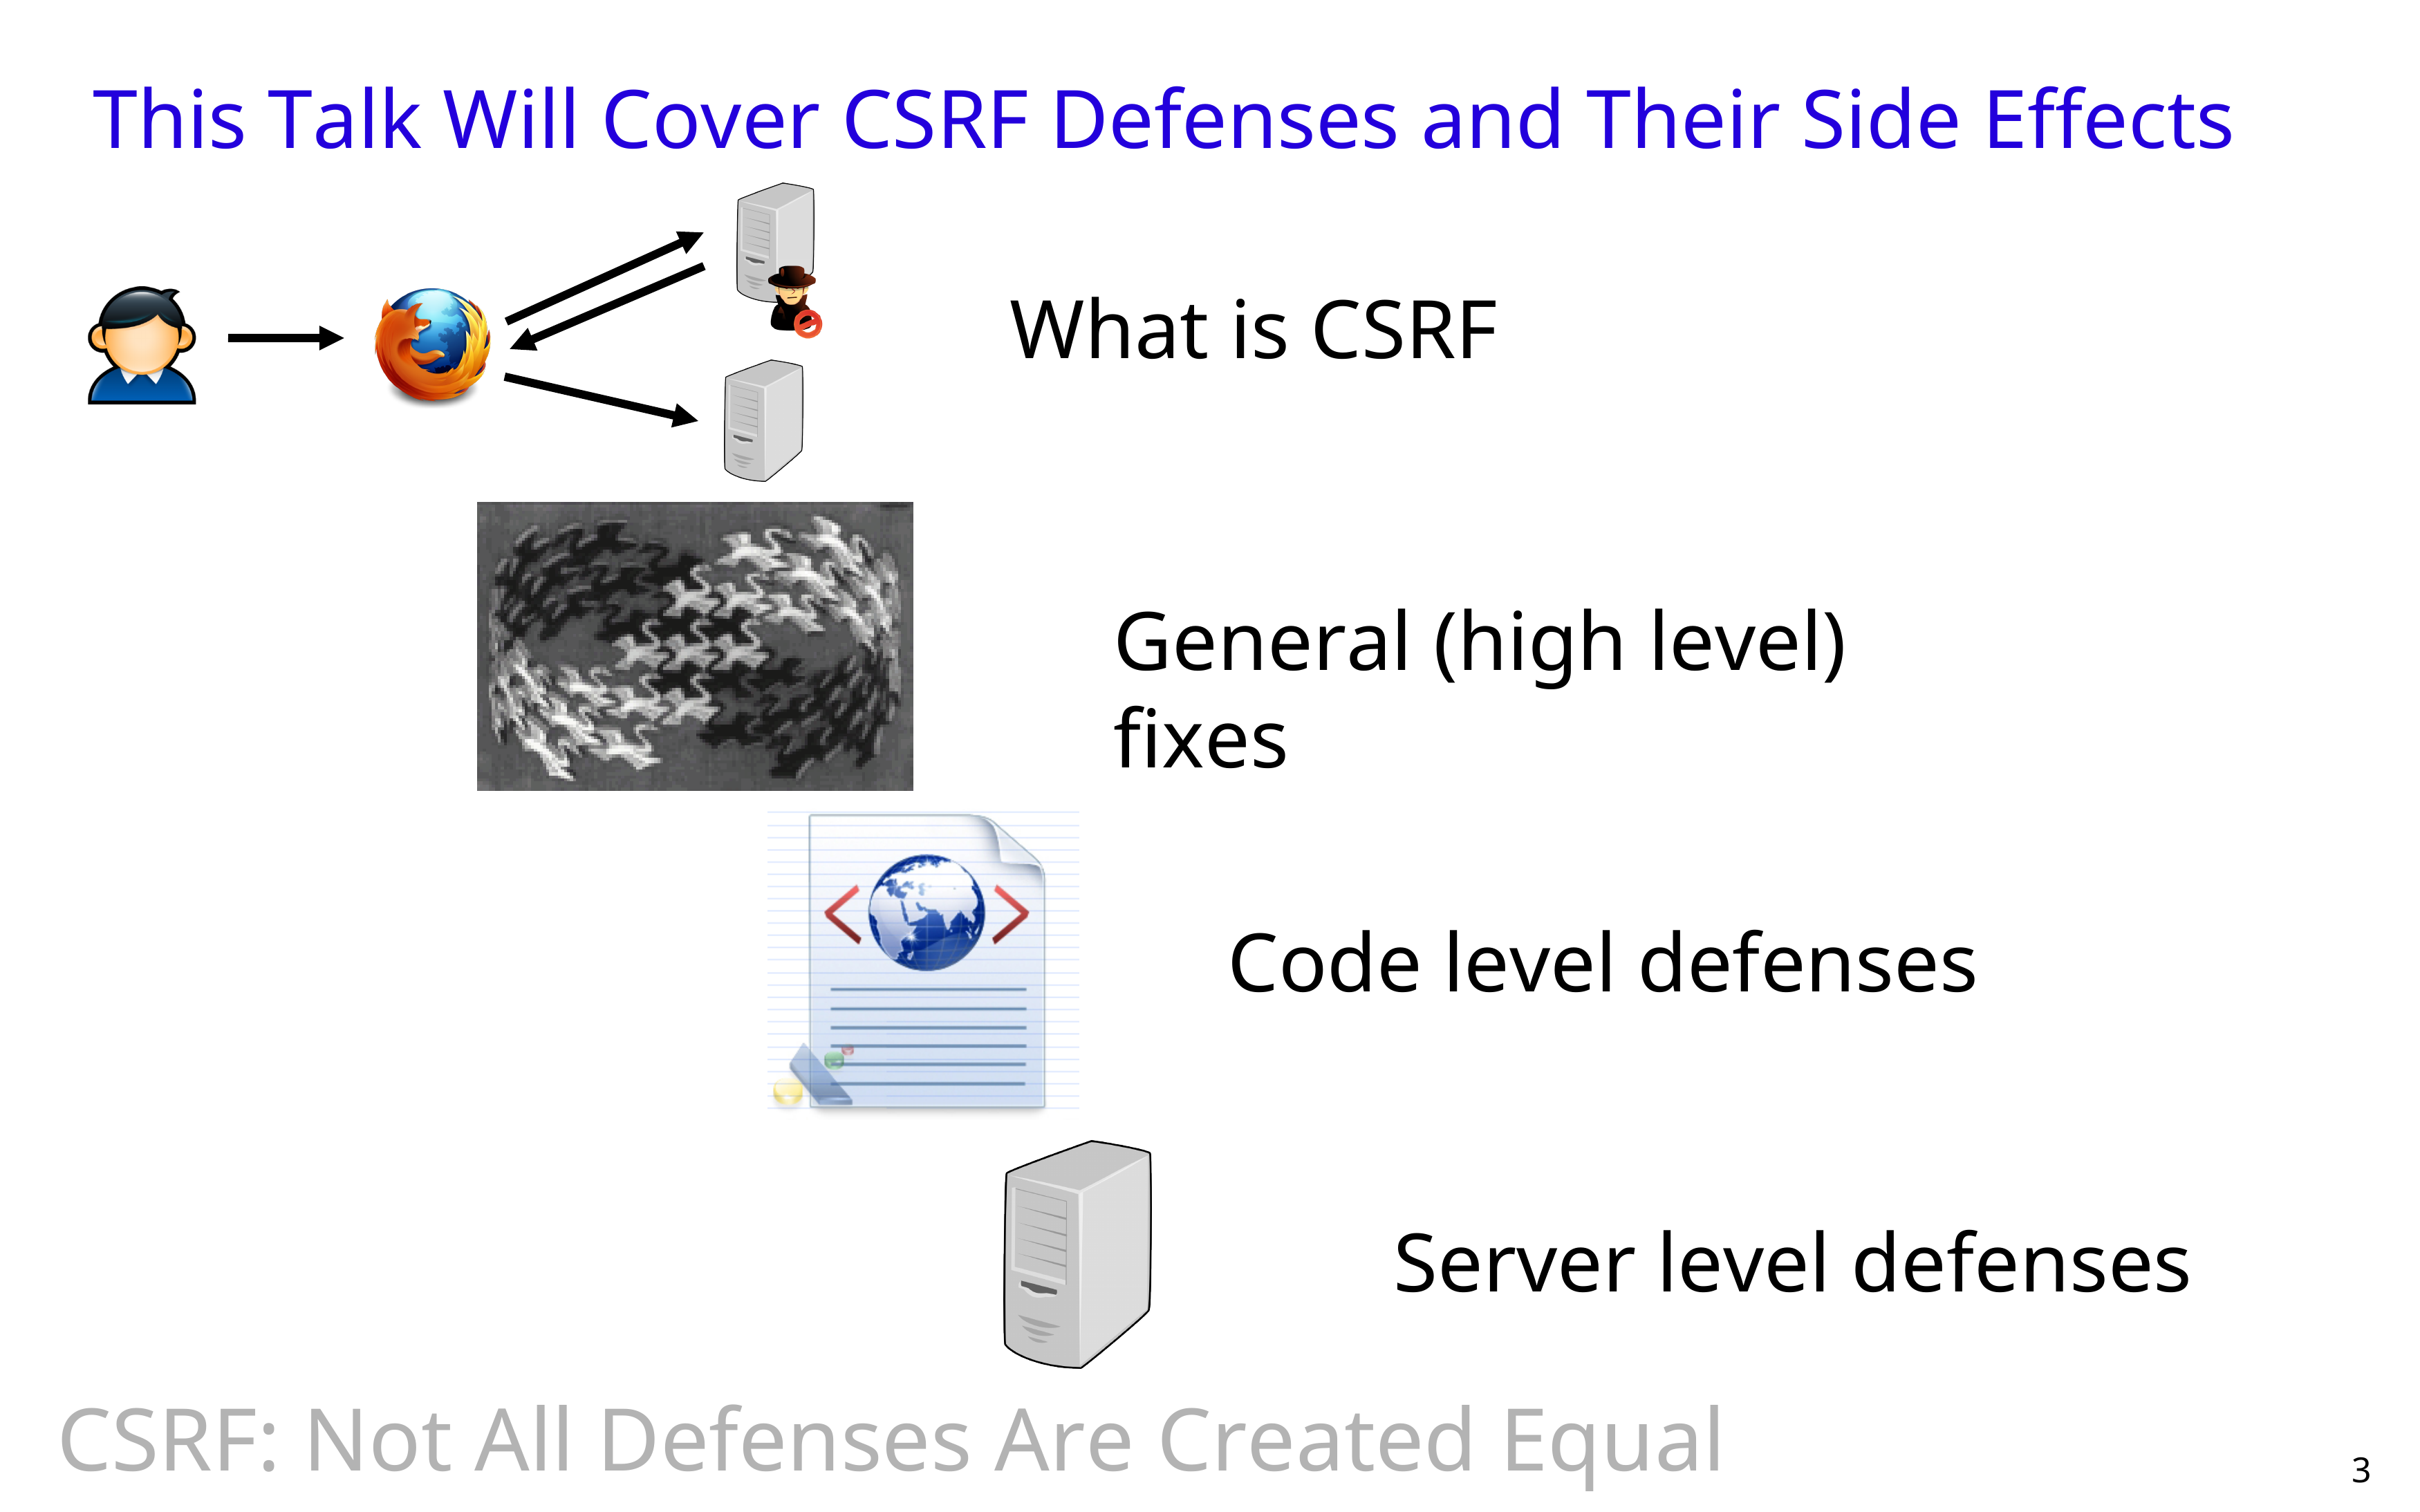

This Talk Will Cover CSRF Defenses and Their Side Effects
What is CSRF
General (high level) fixes
Code level defenses
Server level defenses